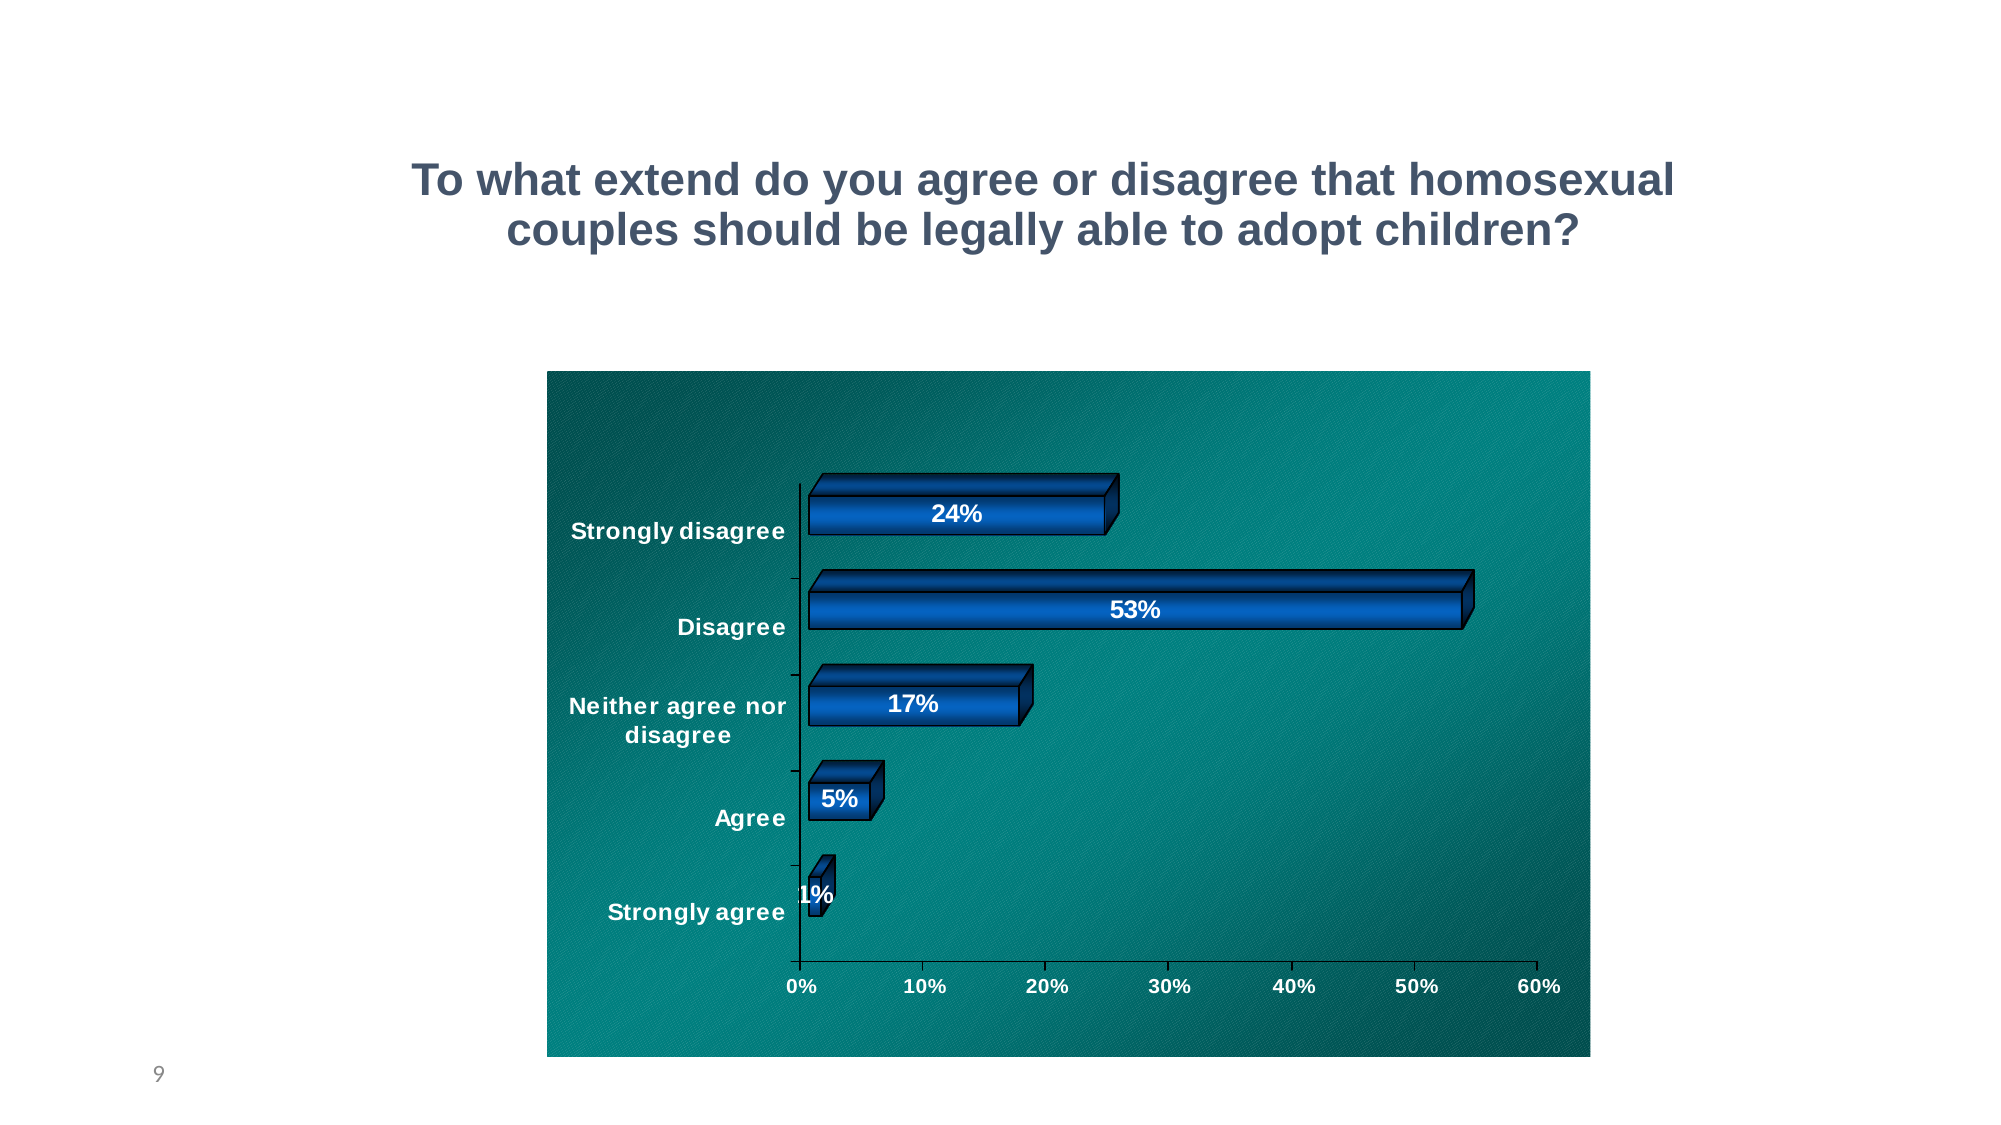

To what extend do you agree or disagree that homosexual couples should be legally able to adopt children?